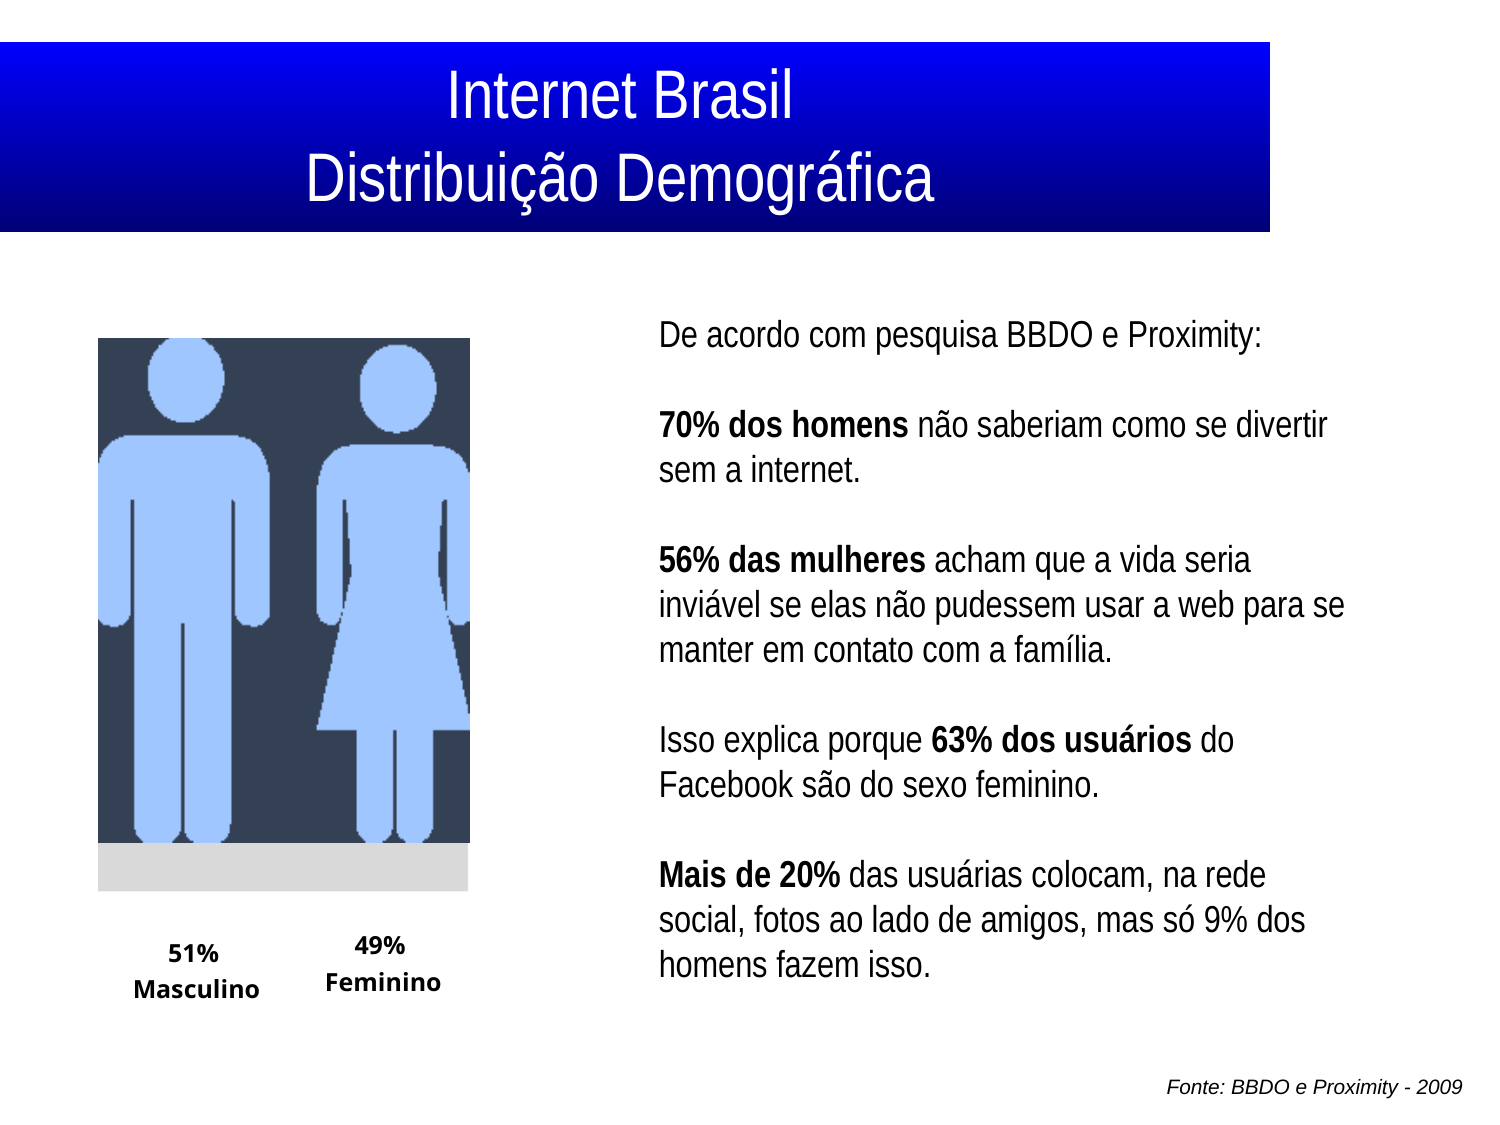

# Internet Brasil Distribuição Demográfica
De acordo com pesquisa BBDO e Proximity:
70% dos homens não saberiam como se divertir sem a internet.
56% das mulheres acham que a vida seria inviável se elas não pudessem usar a web para se manter em contato com a família.
Isso explica porque 63% dos usuários do Facebook são do sexo feminino.
Mais de 20% das usuárias colocam, na rede social, fotos ao lado de amigos, mas só 9% dos homens fazem isso.
49%
Feminino
51%
Masculino
Fonte: BBDO e Proximity - 2009